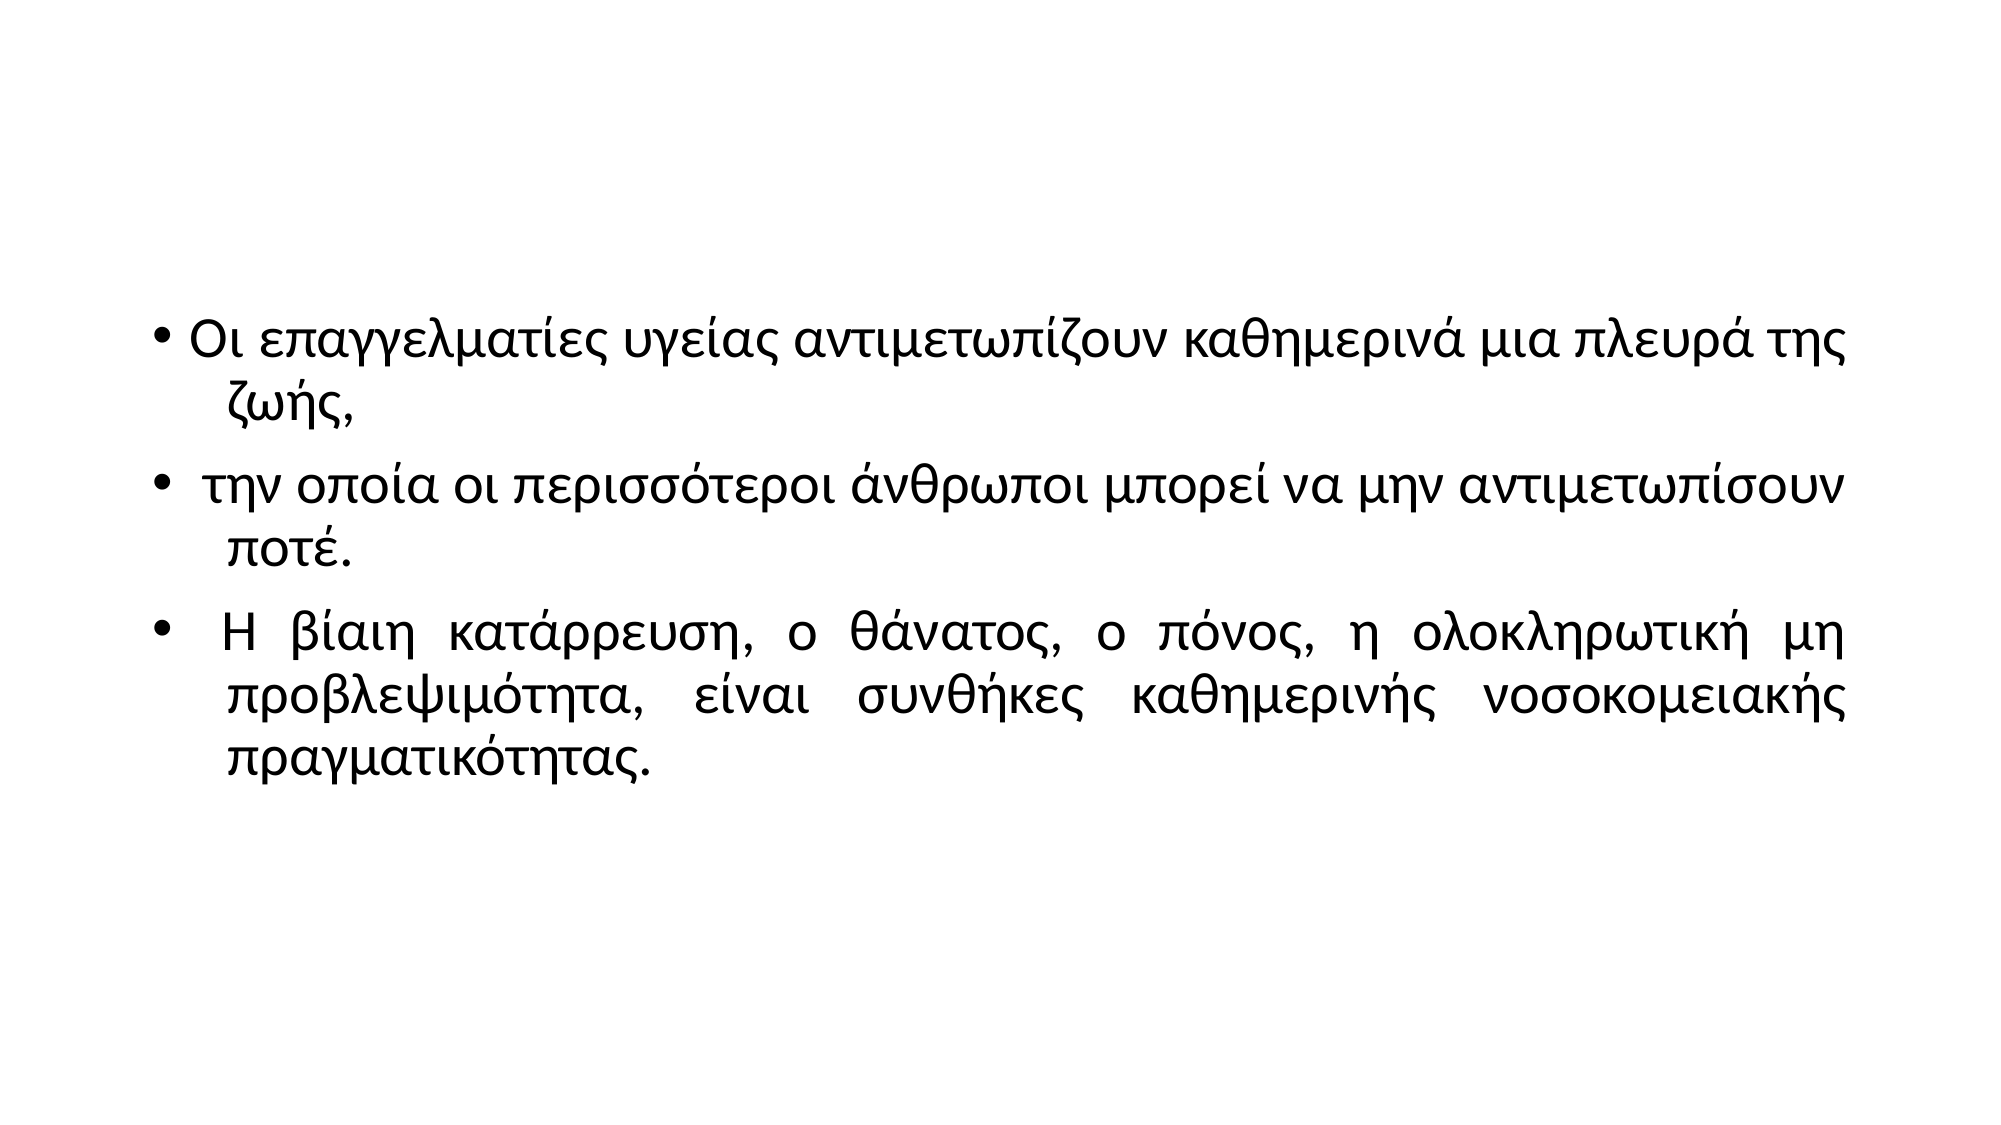

#
Οι επαγγελματίες υγείας αντιμετωπίζουν καθημερινά μια πλευρά της ζωής,
 την οποία οι περισσότεροι άνθρωποι μπορεί να μην αντιμετωπίσουν ποτέ.
 Η βίαιη κατάρρευση, ο θάνατος, ο πόνος, η ολοκληρωτική μη προβλεψιμότητα, είναι συνθήκες καθημερινής νοσοκομειακής πραγματικότητας.